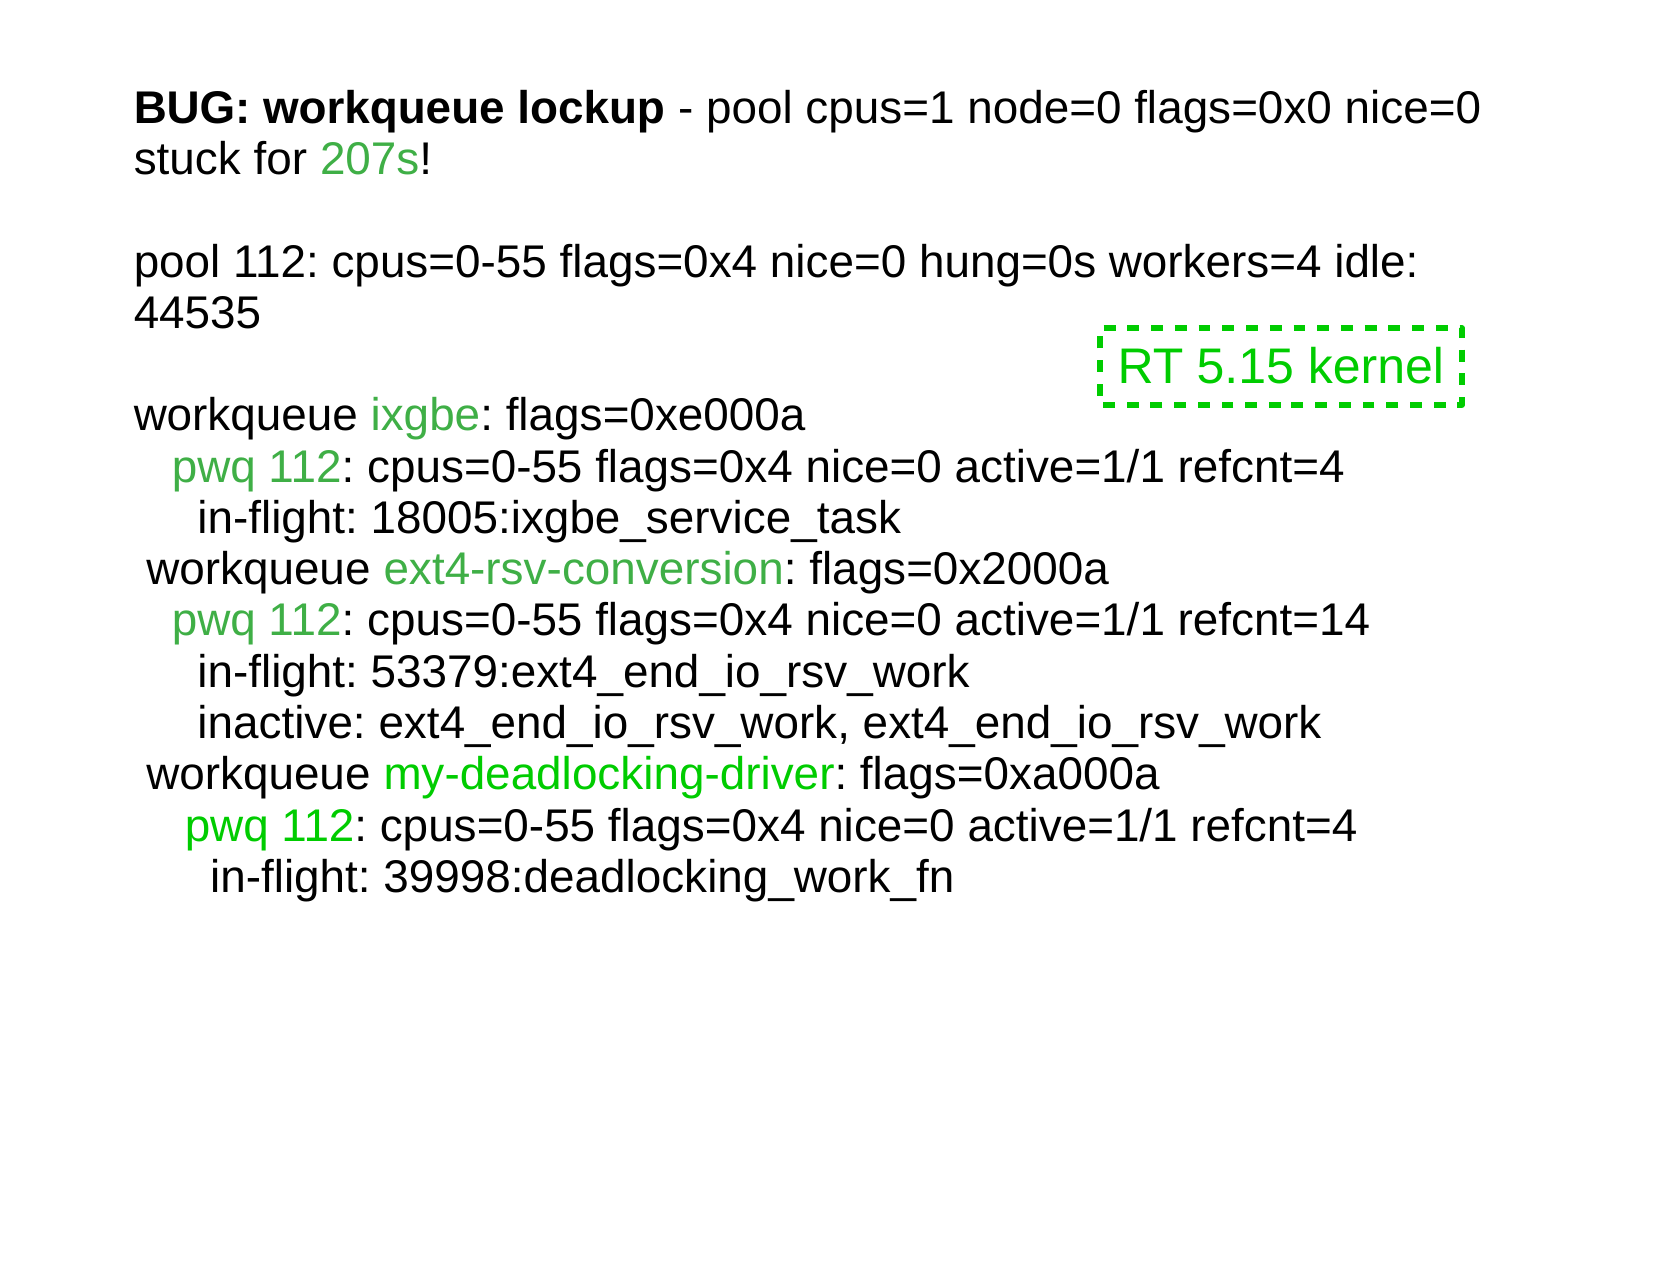

BUG: workqueue lockup - pool cpus=1 node=0 flags=0x0 nice=0 stuck for 207s!
pool 112: cpus=0-55 flags=0x4 nice=0 hung=0s workers=4 idle: 44535
workqueue ixgbe: flags=0xe000a
 pwq 112: cpus=0-55 flags=0x4 nice=0 active=1/1 refcnt=4
 in-flight: 18005:ixgbe_service_task
 workqueue ext4-rsv-conversion: flags=0x2000a
 pwq 112: cpus=0-55 flags=0x4 nice=0 active=1/1 refcnt=14
 in-flight: 53379:ext4_end_io_rsv_work
 inactive: ext4_end_io_rsv_work, ext4_end_io_rsv_work
 workqueue my-deadlocking-driver: flags=0xa000a
 pwq 112: cpus=0-55 flags=0x4 nice=0 active=1/1 refcnt=4
 in-flight: 39998:deadlocking_work_fn
RT 5.15 kernel